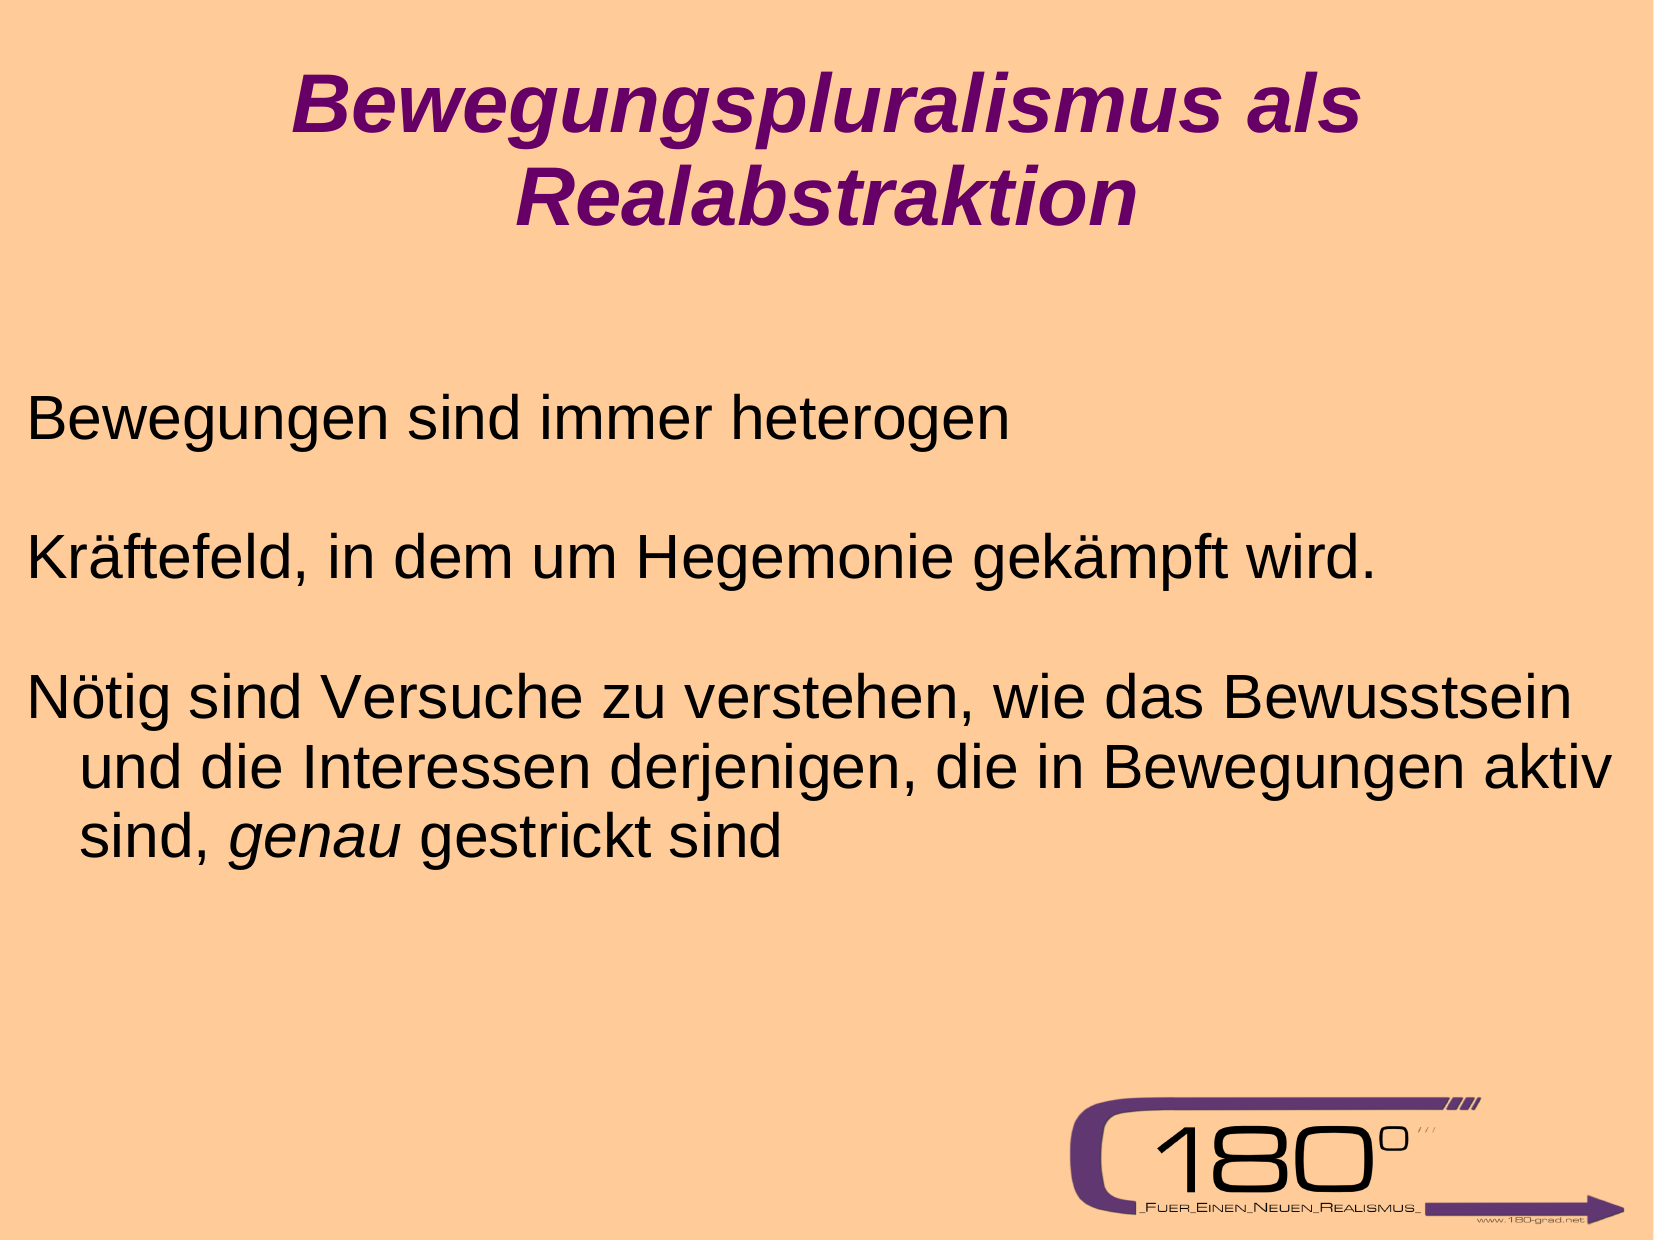

# Bewegungspluralismus als Realabstraktion
Bewegungen sind immer heterogen
Kräftefeld, in dem um Hegemonie gekämpft wird.
Nötig sind Versuche zu verstehen, wie das Bewusstsein und die Interessen derjenigen, die in Bewegungen aktiv sind, genau gestrickt sind